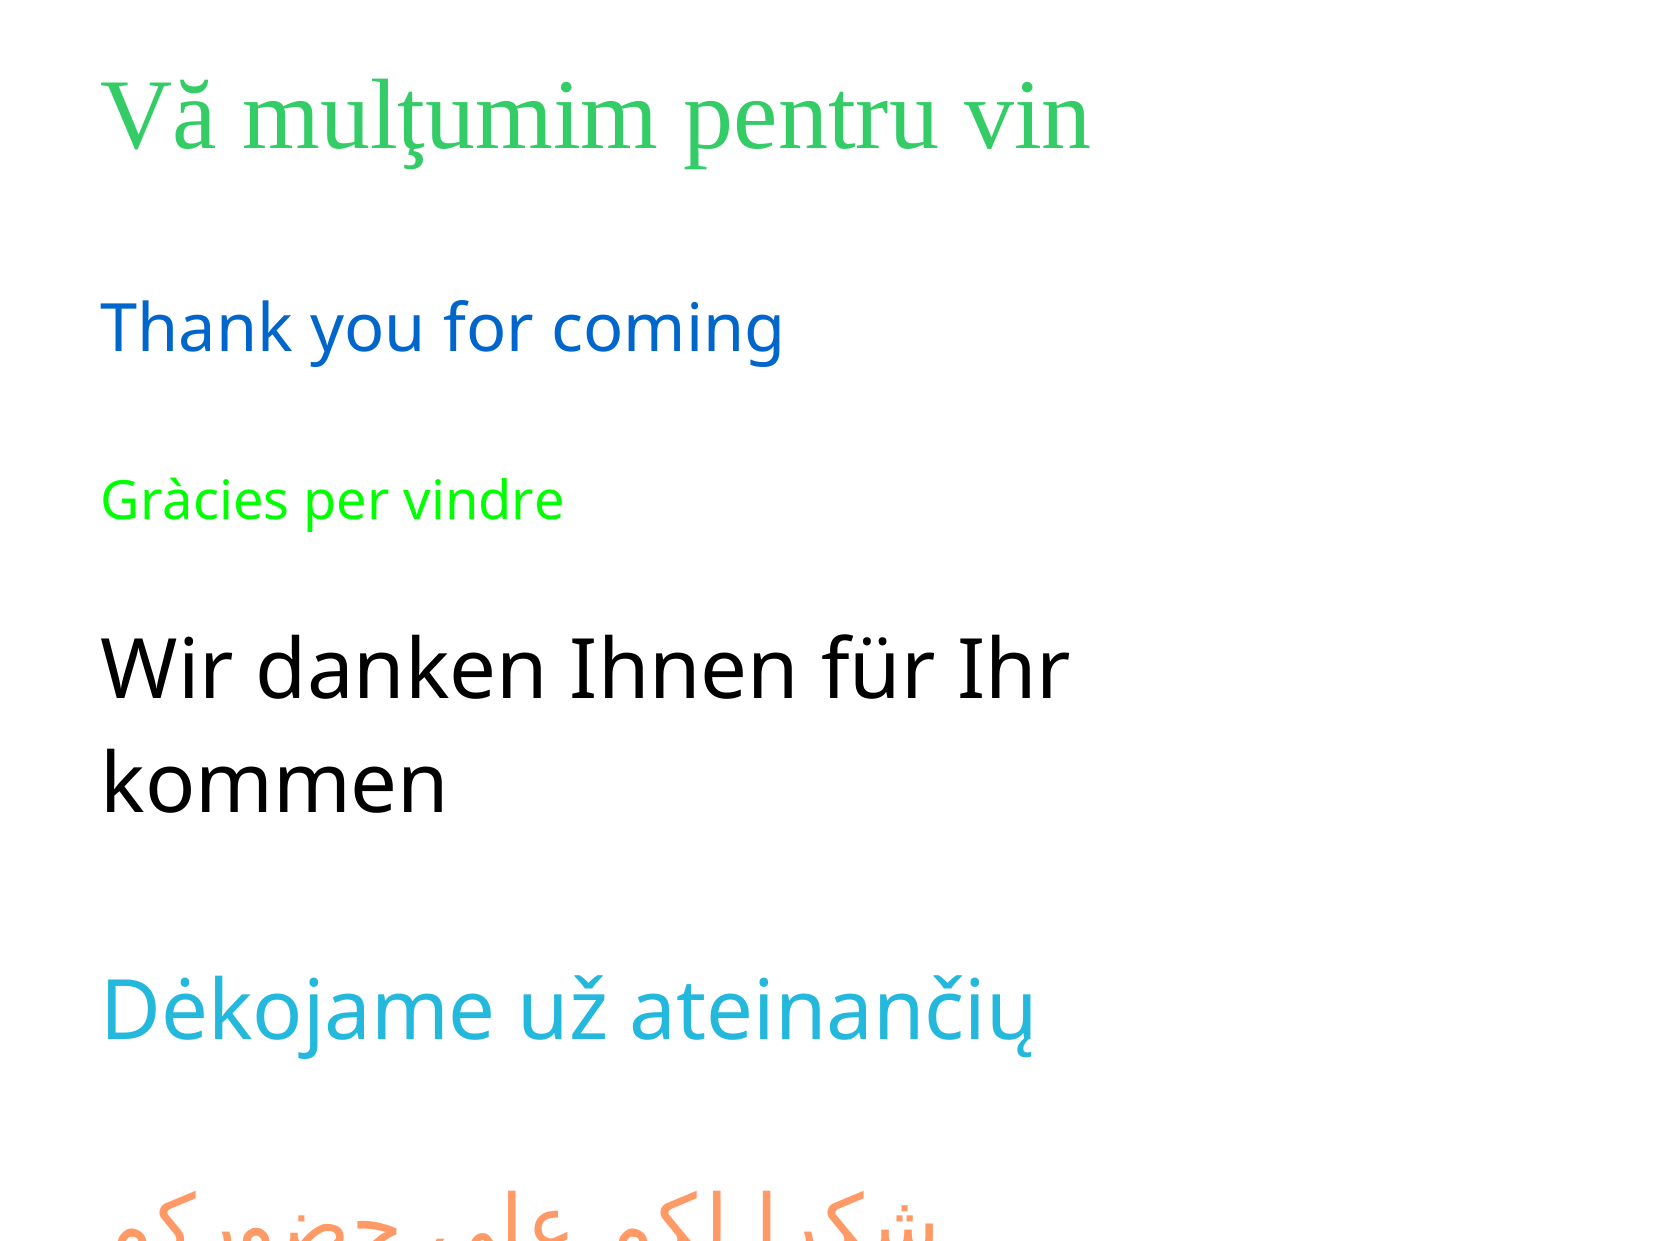

Vă mulţumim pentru vin
Thank you for coming
Gràcies per vindre
Wir danken Ihnen für Ihr kommen
Dėkojame už ateinančių
شكرا لكم على حضوركم